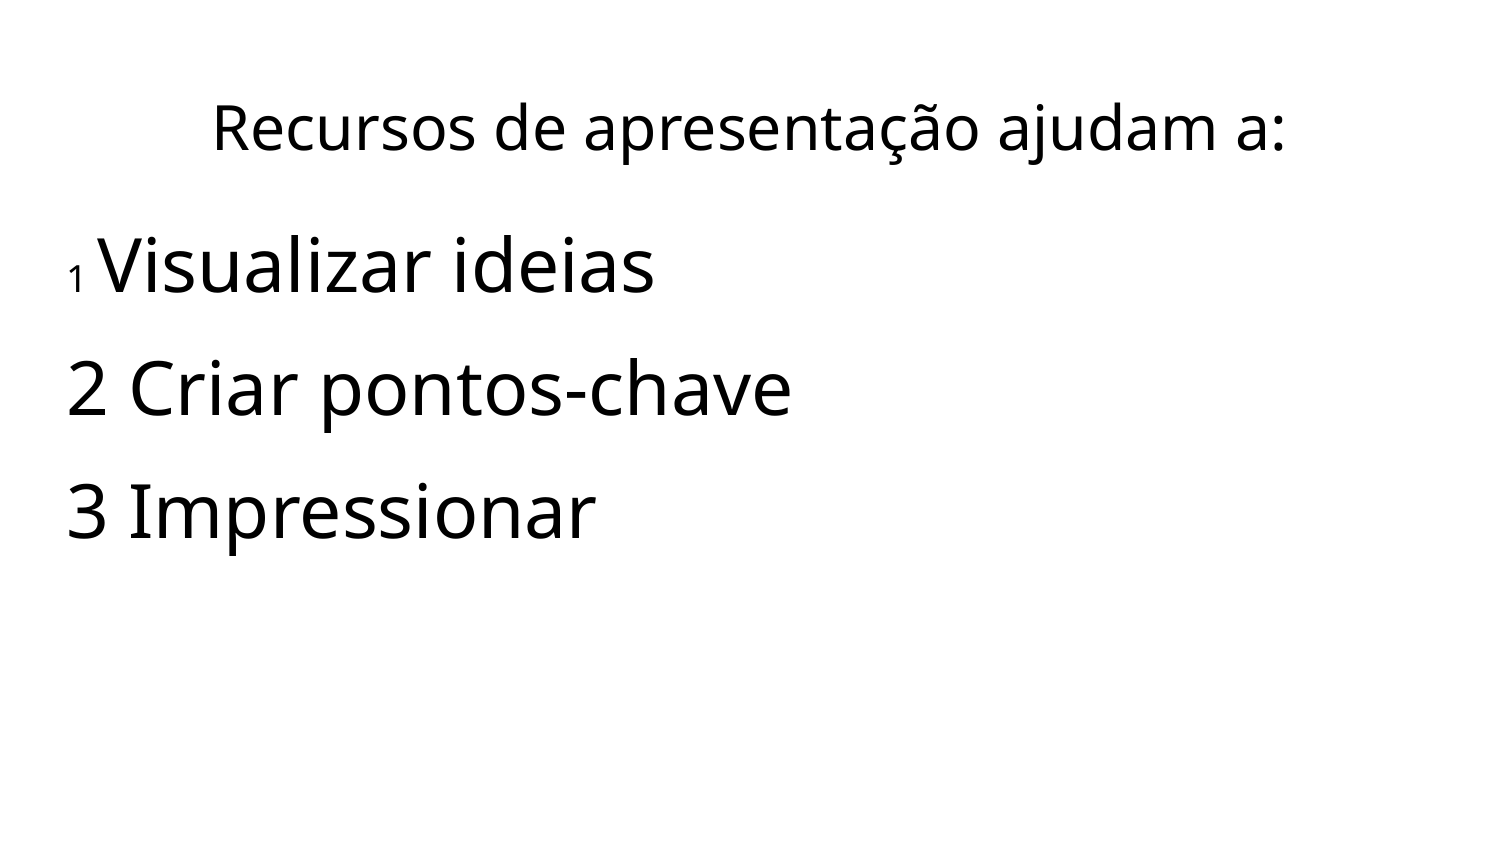

# Recursos de apresentação ajudam a:
1 Visualizar ideias
2 Criar pontos-chave
3 Impressionar